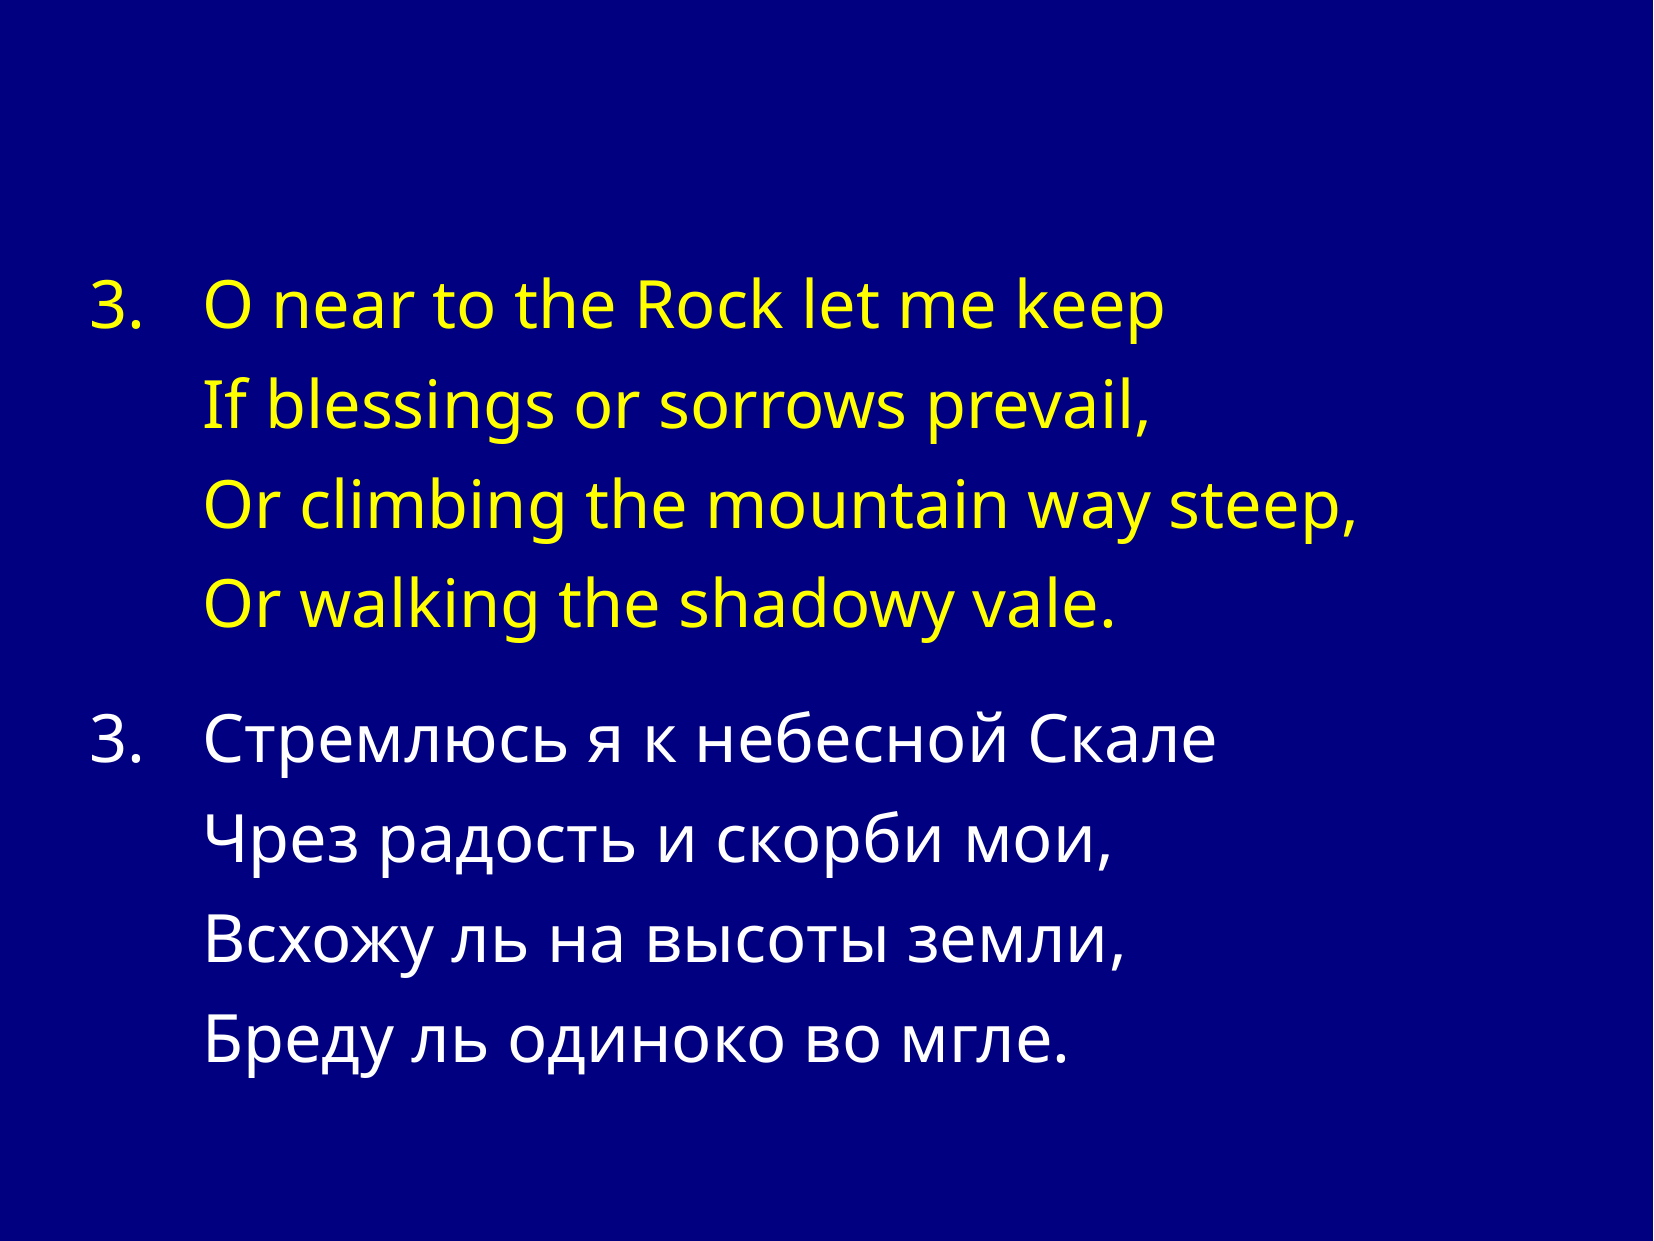

3.	O near to the Rock let me keep
	If blessings or sorrows prevail,
	Or climbing the mountain way steep,
	Or walking the shadowy vale.
3.	Стремлюсь я к небесной Скале
	Чрез радость и скорби мои,
	Всхожу ль на высоты земли,
	Бреду ль одиноко во мгле.